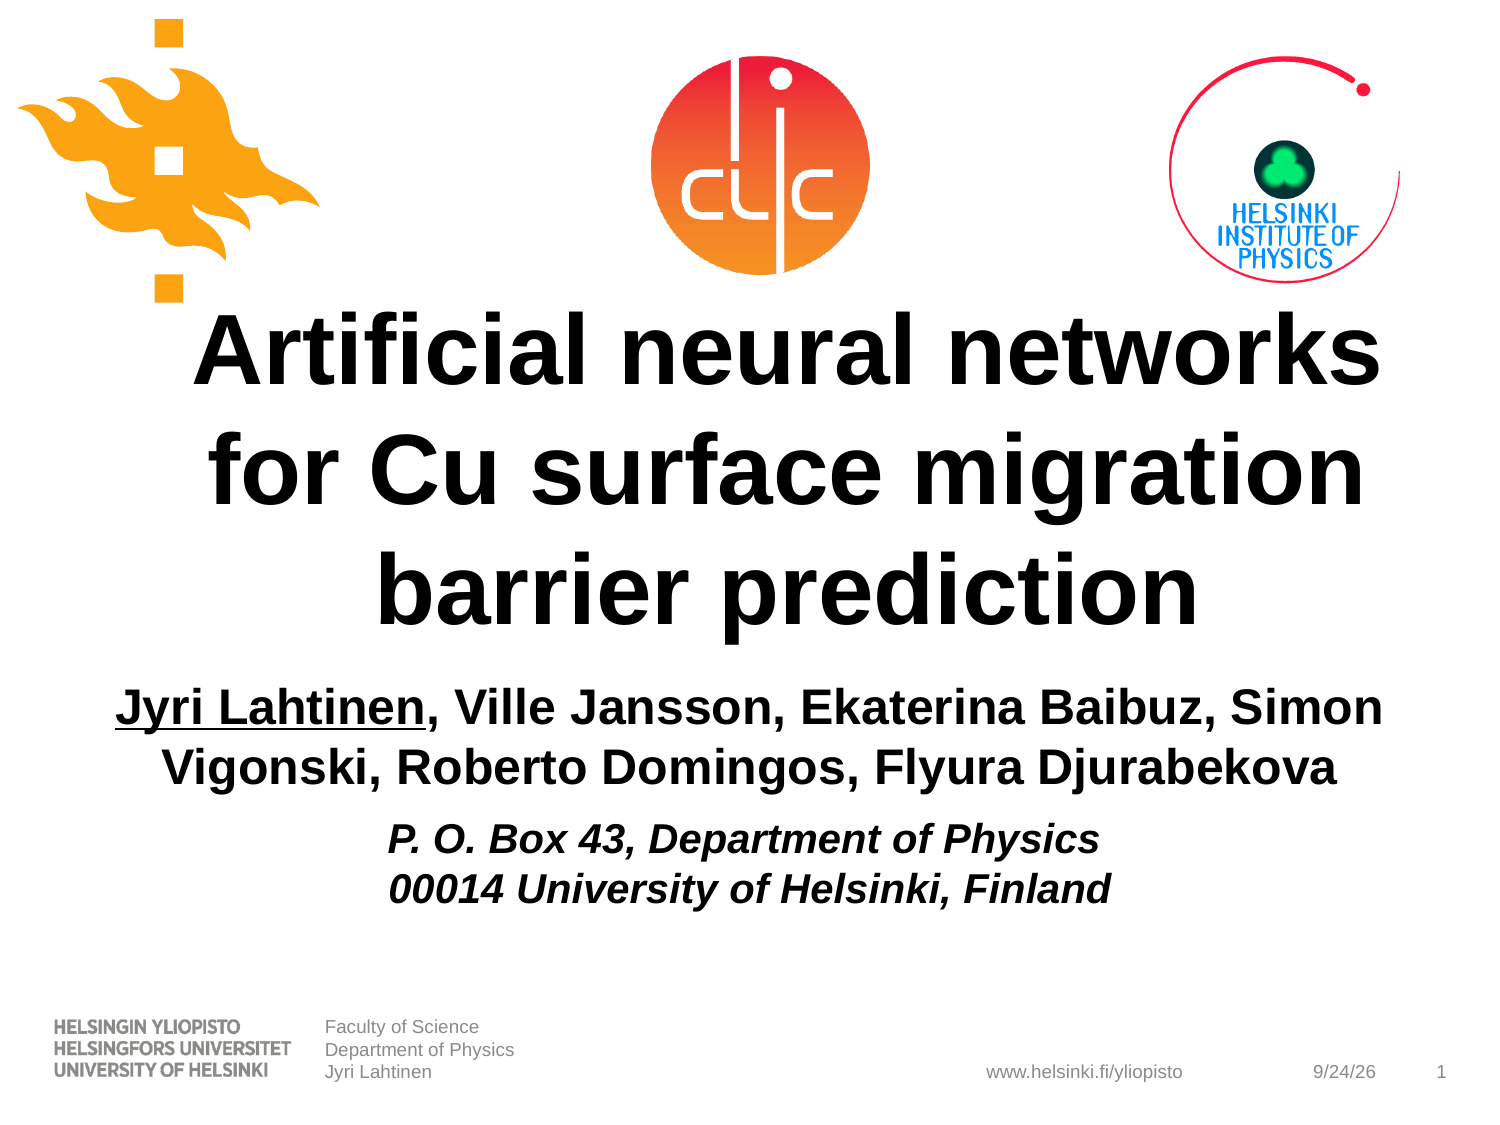

# Artificial neural networks for Cu surface migration barrier prediction
Jyri Lahtinen, Ville Jansson, Ekaterina Baibuz, Simon Vigonski, Roberto Domingos, Flyura Djurabekova
P. O. Box 43, Department of Physics
00014 University of Helsinki, Finland
Faculty of Science
Department of Physics
Jyri Lahtinen